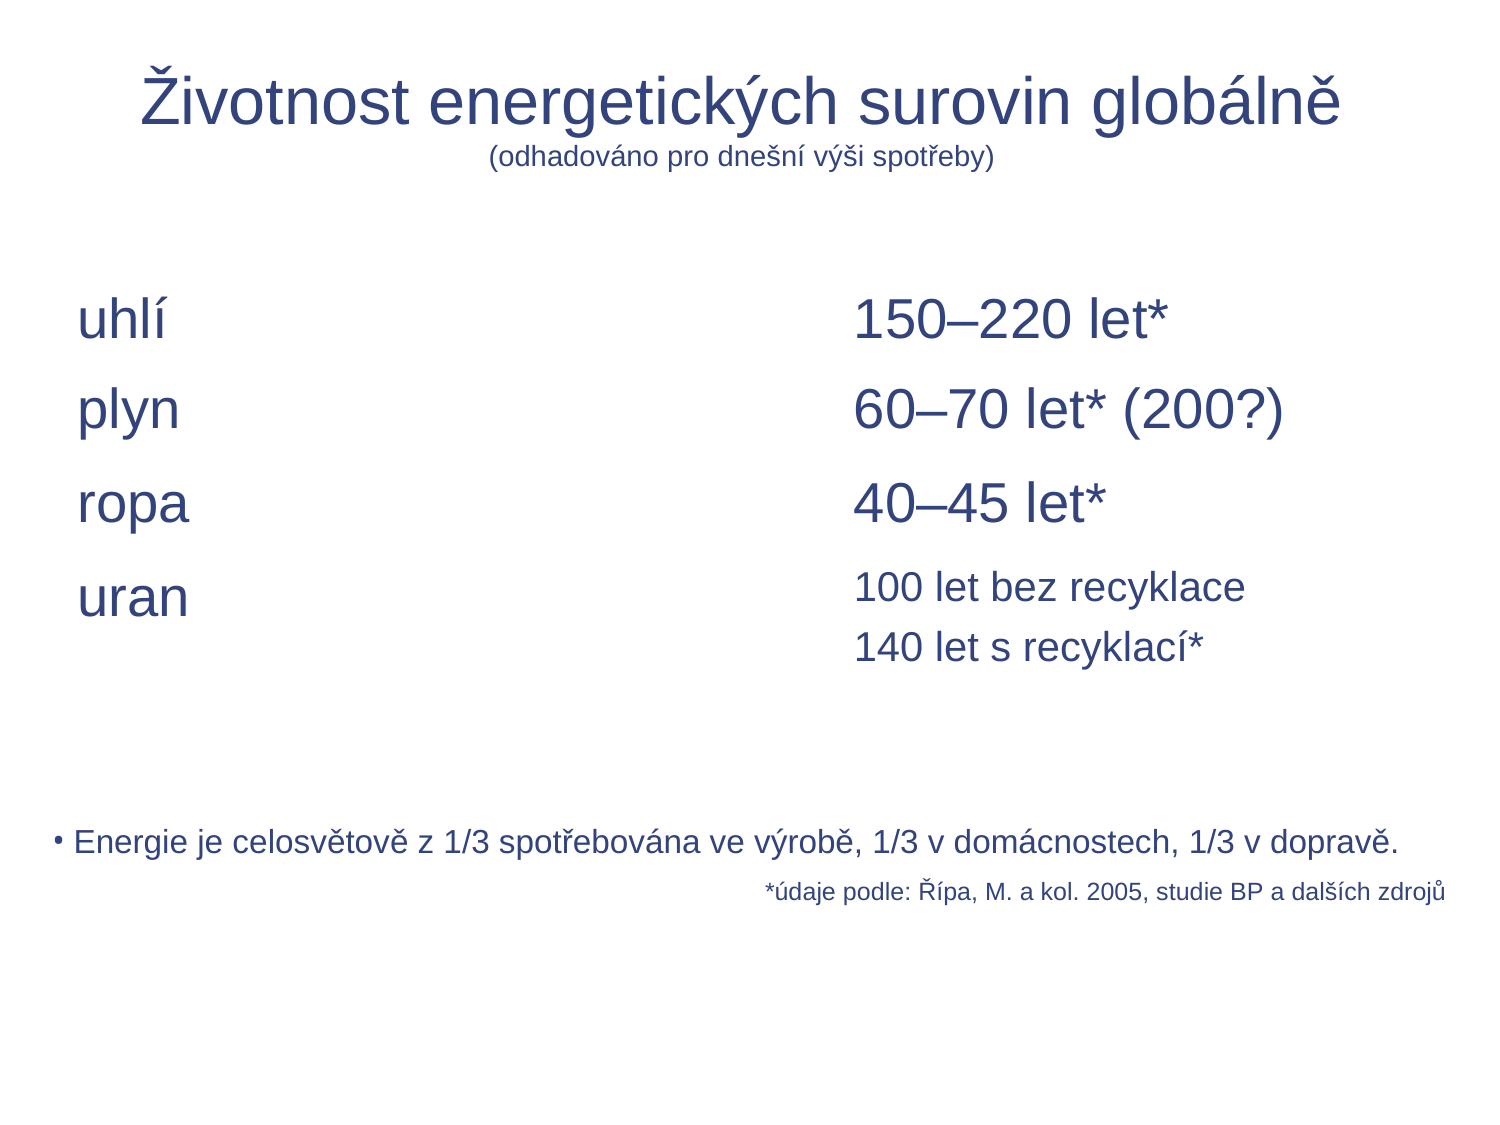

Životnost energetických surovin globálně
(odhadováno pro dnešní výši spotřeby)
| uhlí | 150–220 let\* |
| --- | --- |
| plyn | 60–70 let\* (200?) |
| ropa | 40–45 let\* |
| uran | 100 let bez recyklace 140 let s recyklací\* |
 Energie je celosvětově z 1/3 spotřebována ve výrobě, 1/3 v domácnostech, 1/3 v dopravě.
*údaje podle: Řípa, M. a kol. 2005, studie BP a dalších zdrojů